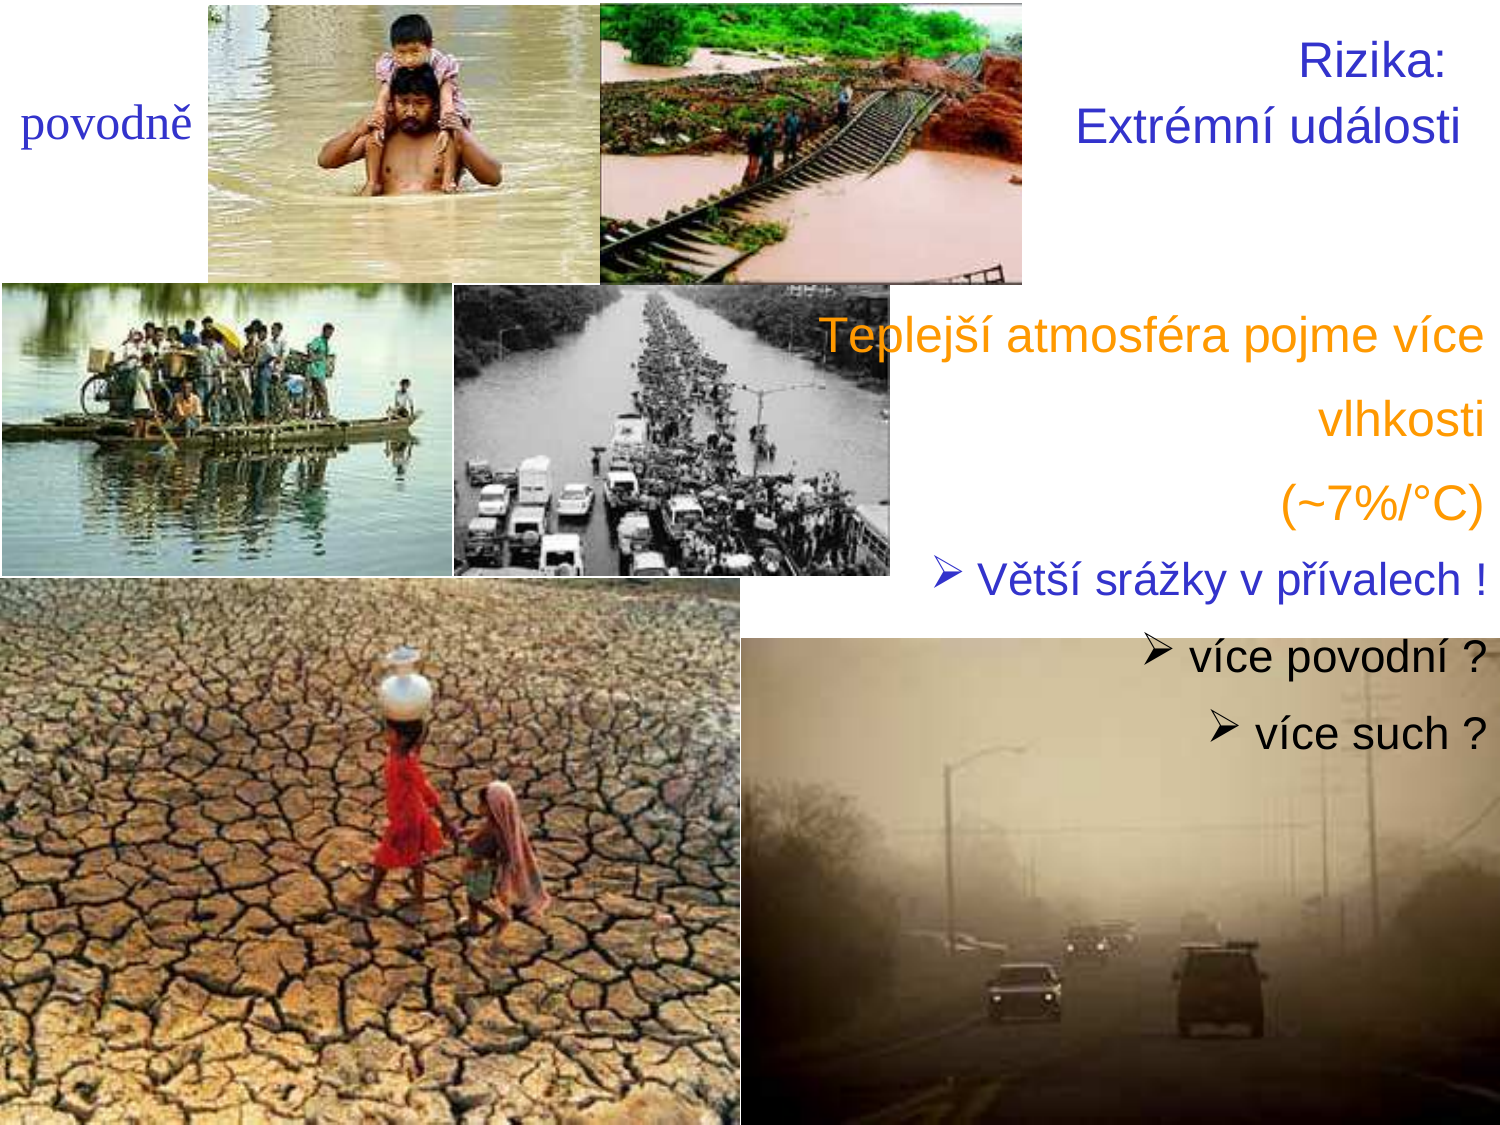

Rizika:
Extrémní události
povodně
Teplejší atmosféra pojme více vlhkosti
(~7%/°C)
 Větší srážky v přívalech !
 více povodní ?
 více such ?